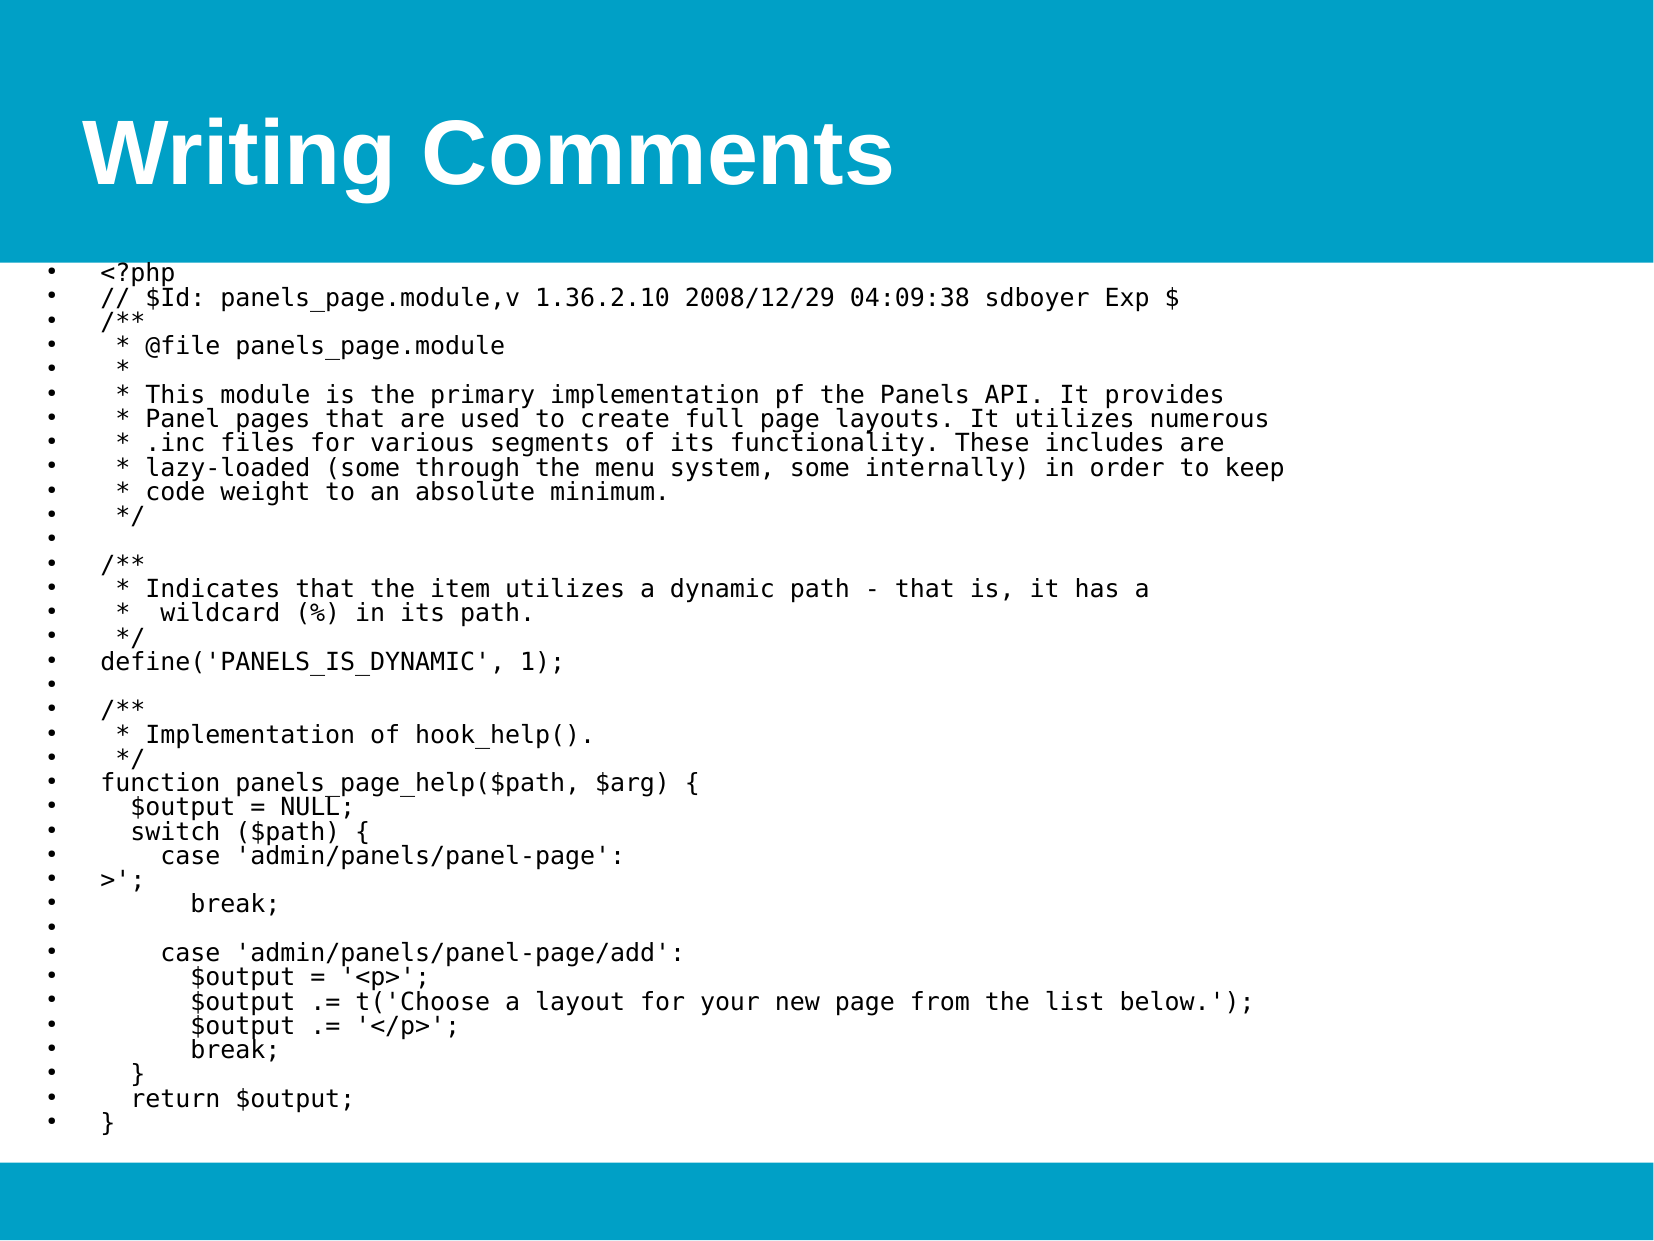

# Writing Comments
<?php
// $Id: panels_page.module,v 1.36.2.10 2008/12/29 04:09:38 sdboyer Exp $
/**
 * @file panels_page.module
 *
 * This module is the primary implementation pf the Panels API. It provides
 * Panel pages that are used to create full page layouts. It utilizes numerous
 * .inc files for various segments of its functionality. These includes are
 * lazy-loaded (some through the menu system, some internally) in order to keep
 * code weight to an absolute minimum.
 */
/**
 * Indicates that the item utilizes a dynamic path - that is, it has a
 * wildcard (%) in its path.
 */
define('PANELS_IS_DYNAMIC', 1);
/**
 * Implementation of hook_help().
 */
function panels_page_help($path, $arg) {
 $output = NULL;
 switch ($path) {
 case 'admin/panels/panel-page':
>';
 break;
 case 'admin/panels/panel-page/add':
 $output = '<p>';
 $output .= t('Choose a layout for your new page from the list below.');
 $output .= '</p>';
 break;
 }
 return $output;
}